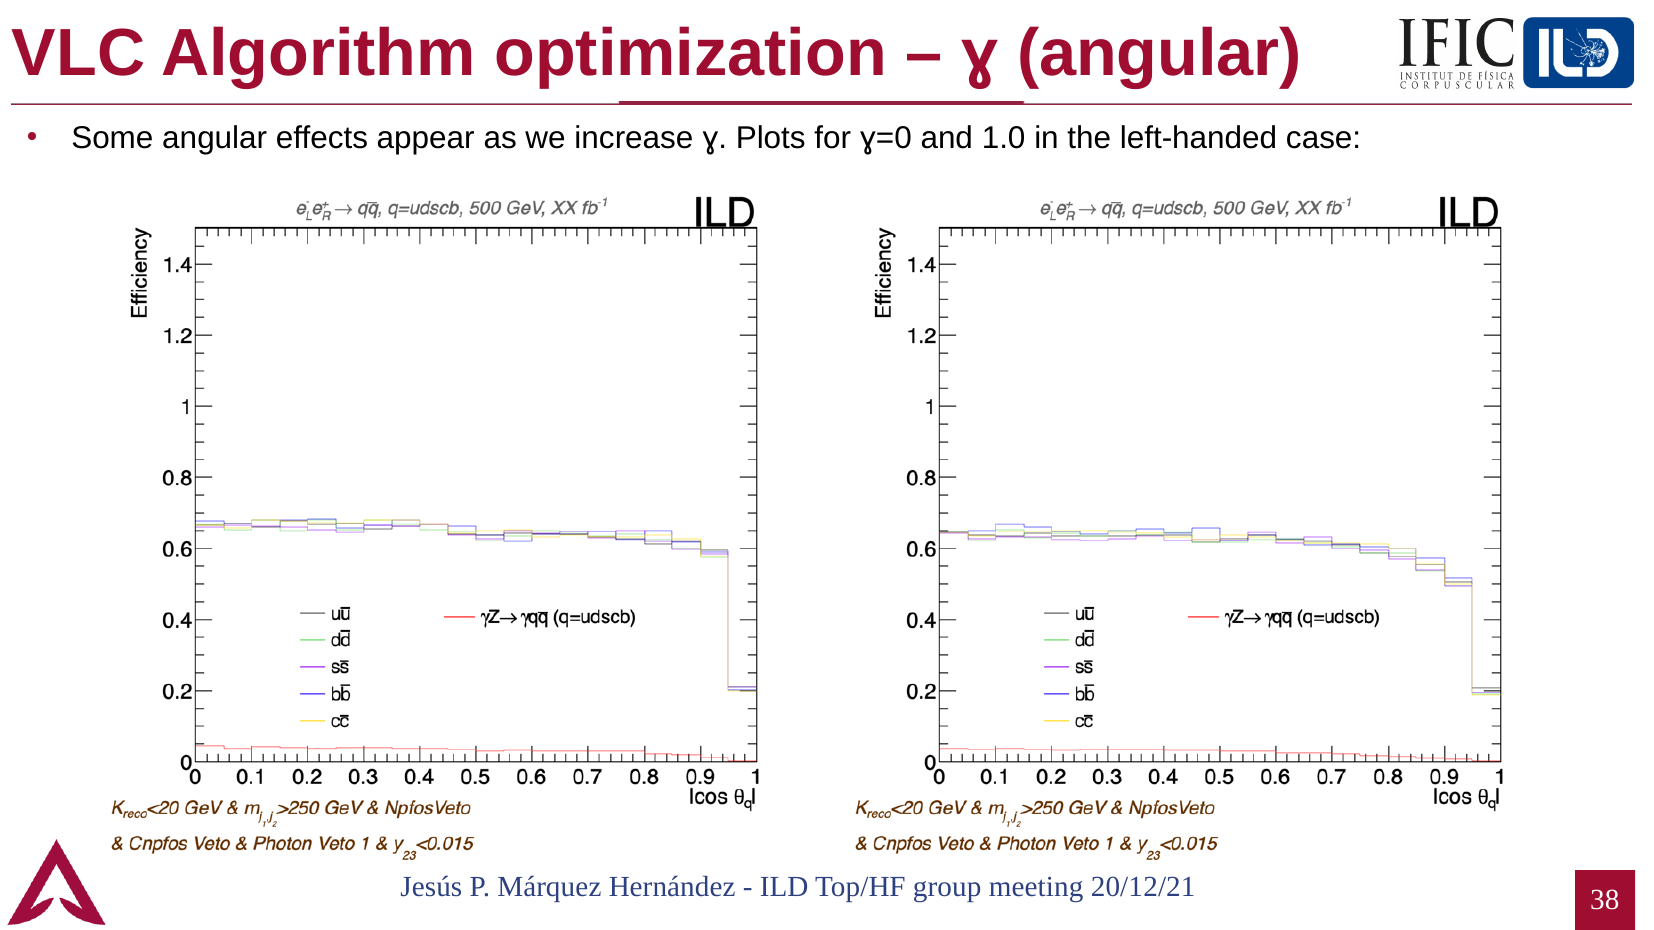

# VLC Algorithm optimization – ɣ (angular)
Some angular effects appear as we increase ɣ. Plots for ɣ=0 and 1.0 in the left-handed case:
38